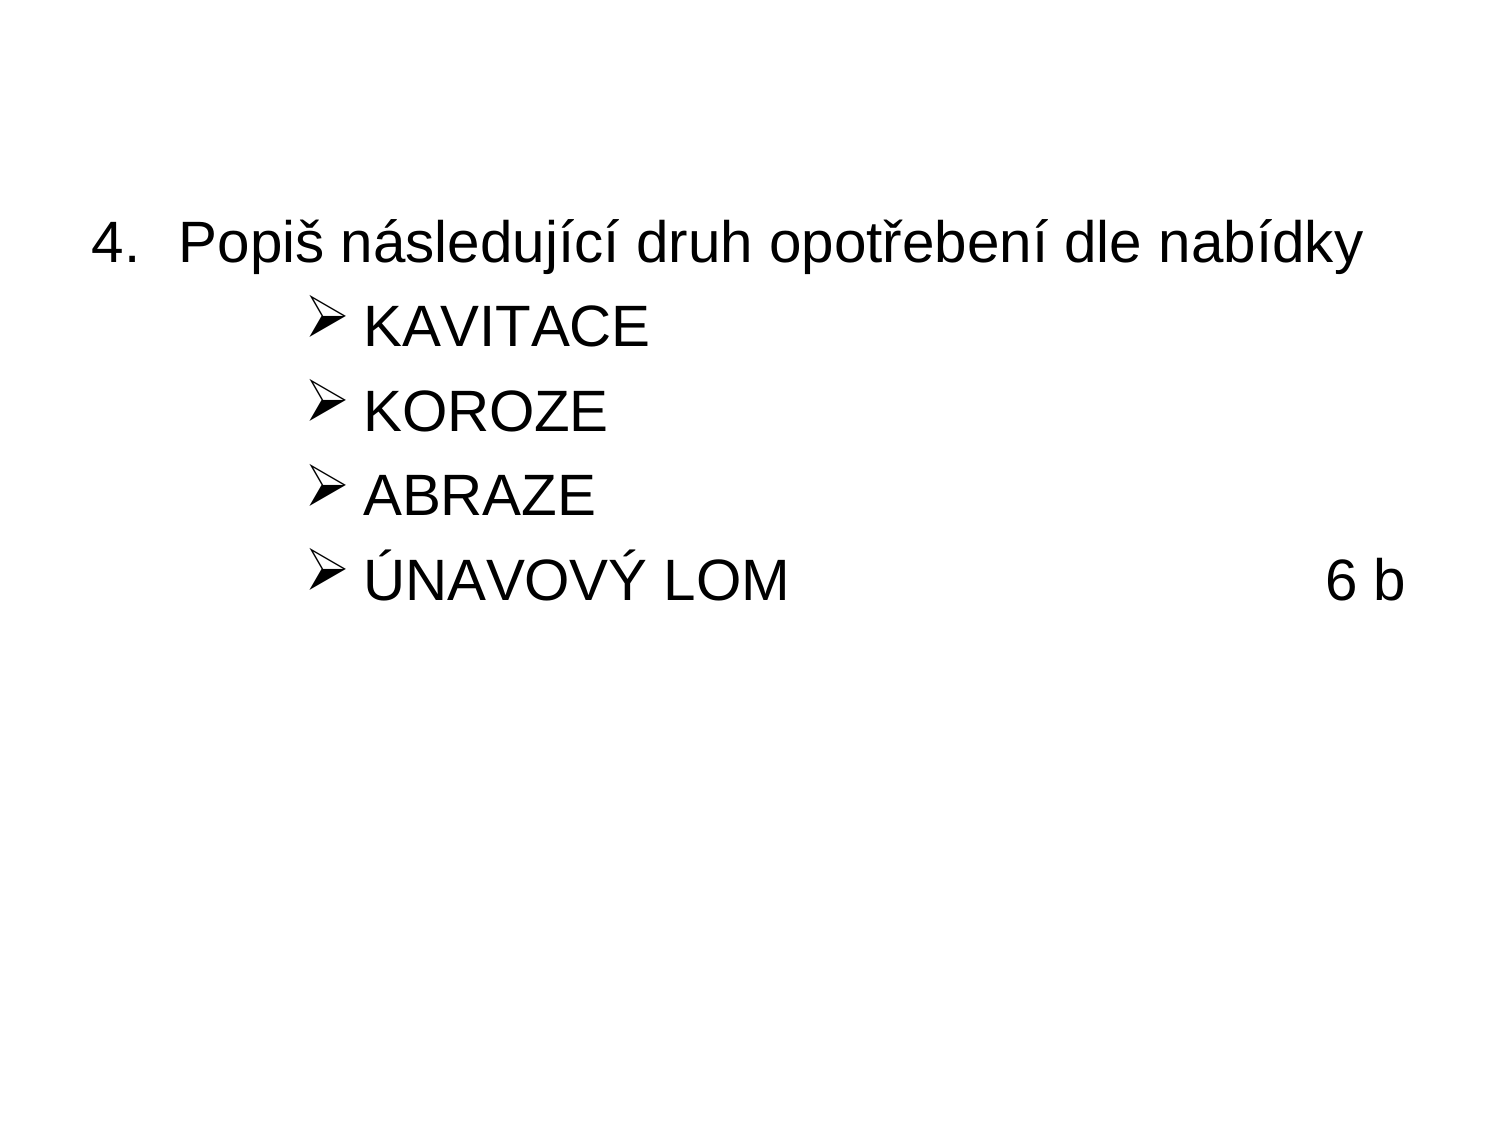

# 4.	Popiš následující druh opotřebení dle nabídky
KAVITACE
KOROZE
ABRAZE
ÚNAVOVÝ LOM 6 b